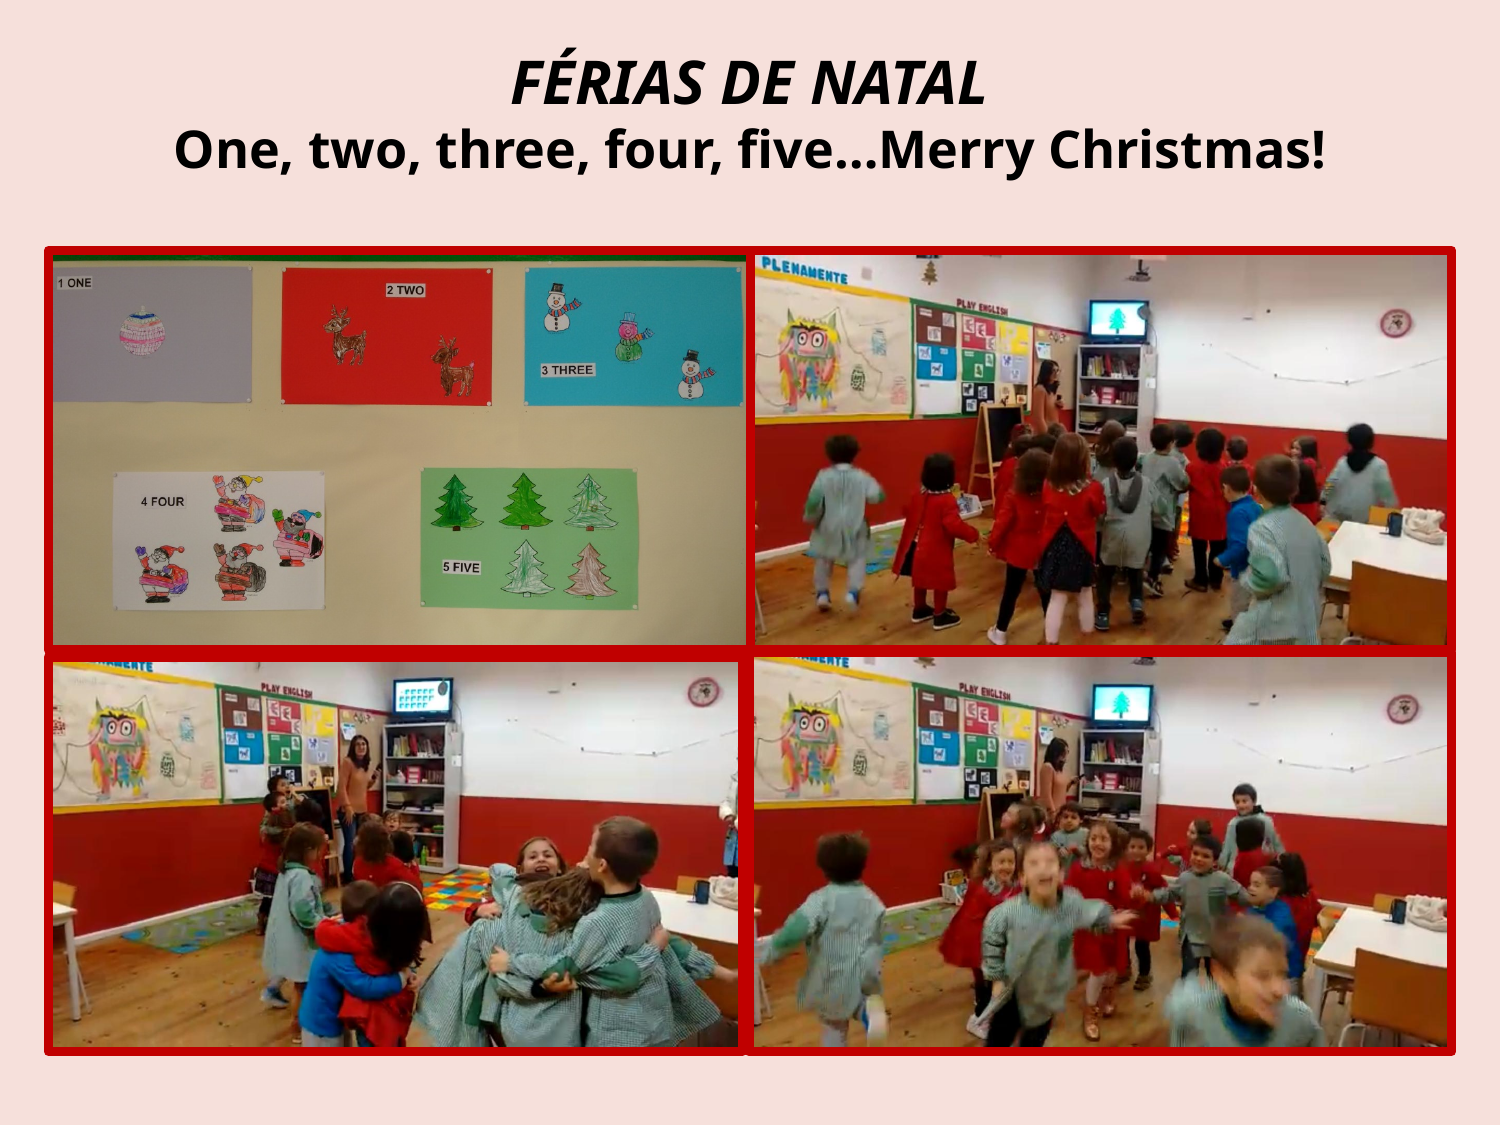

FÉRIAS DE NATAL
One, two, three, four, five…Merry Christmas!